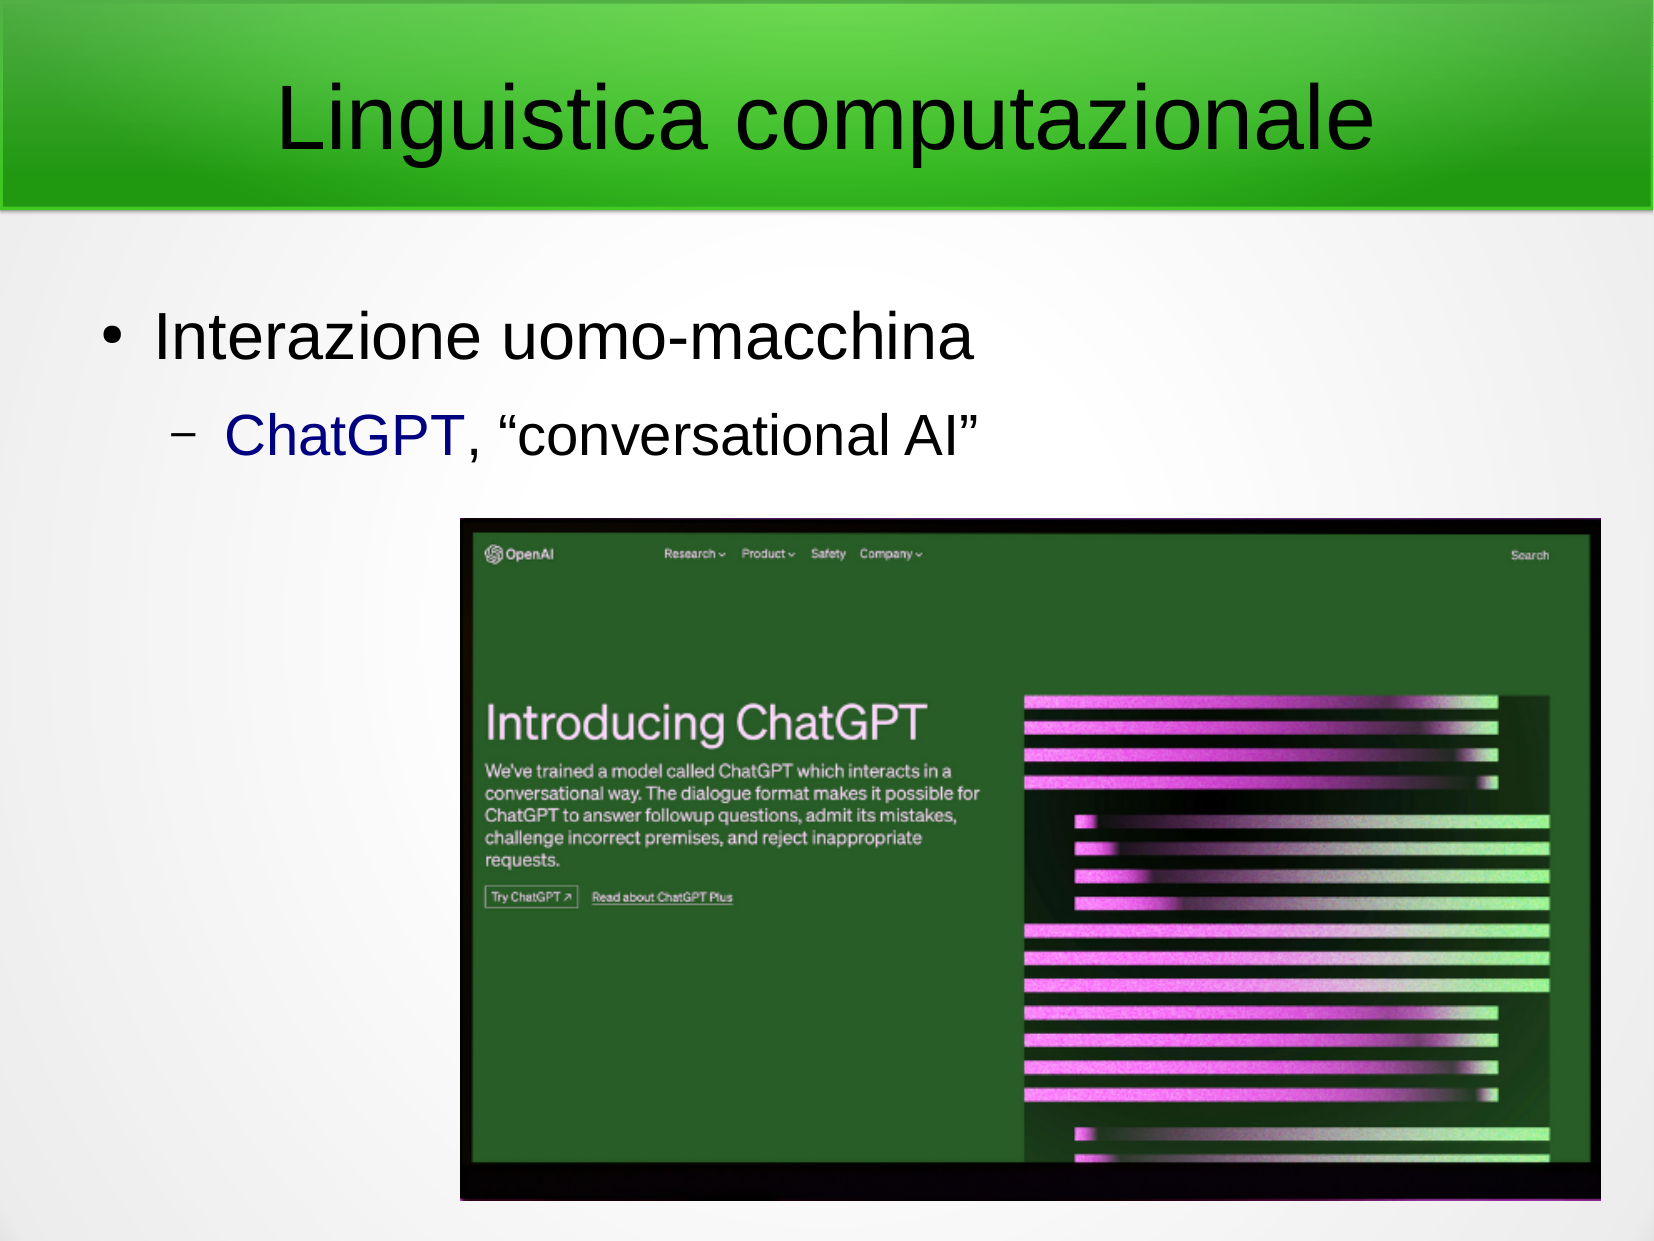

# Linguistica computazionale
Interazione uomo-macchina
ChatGPT, “conversational AI”